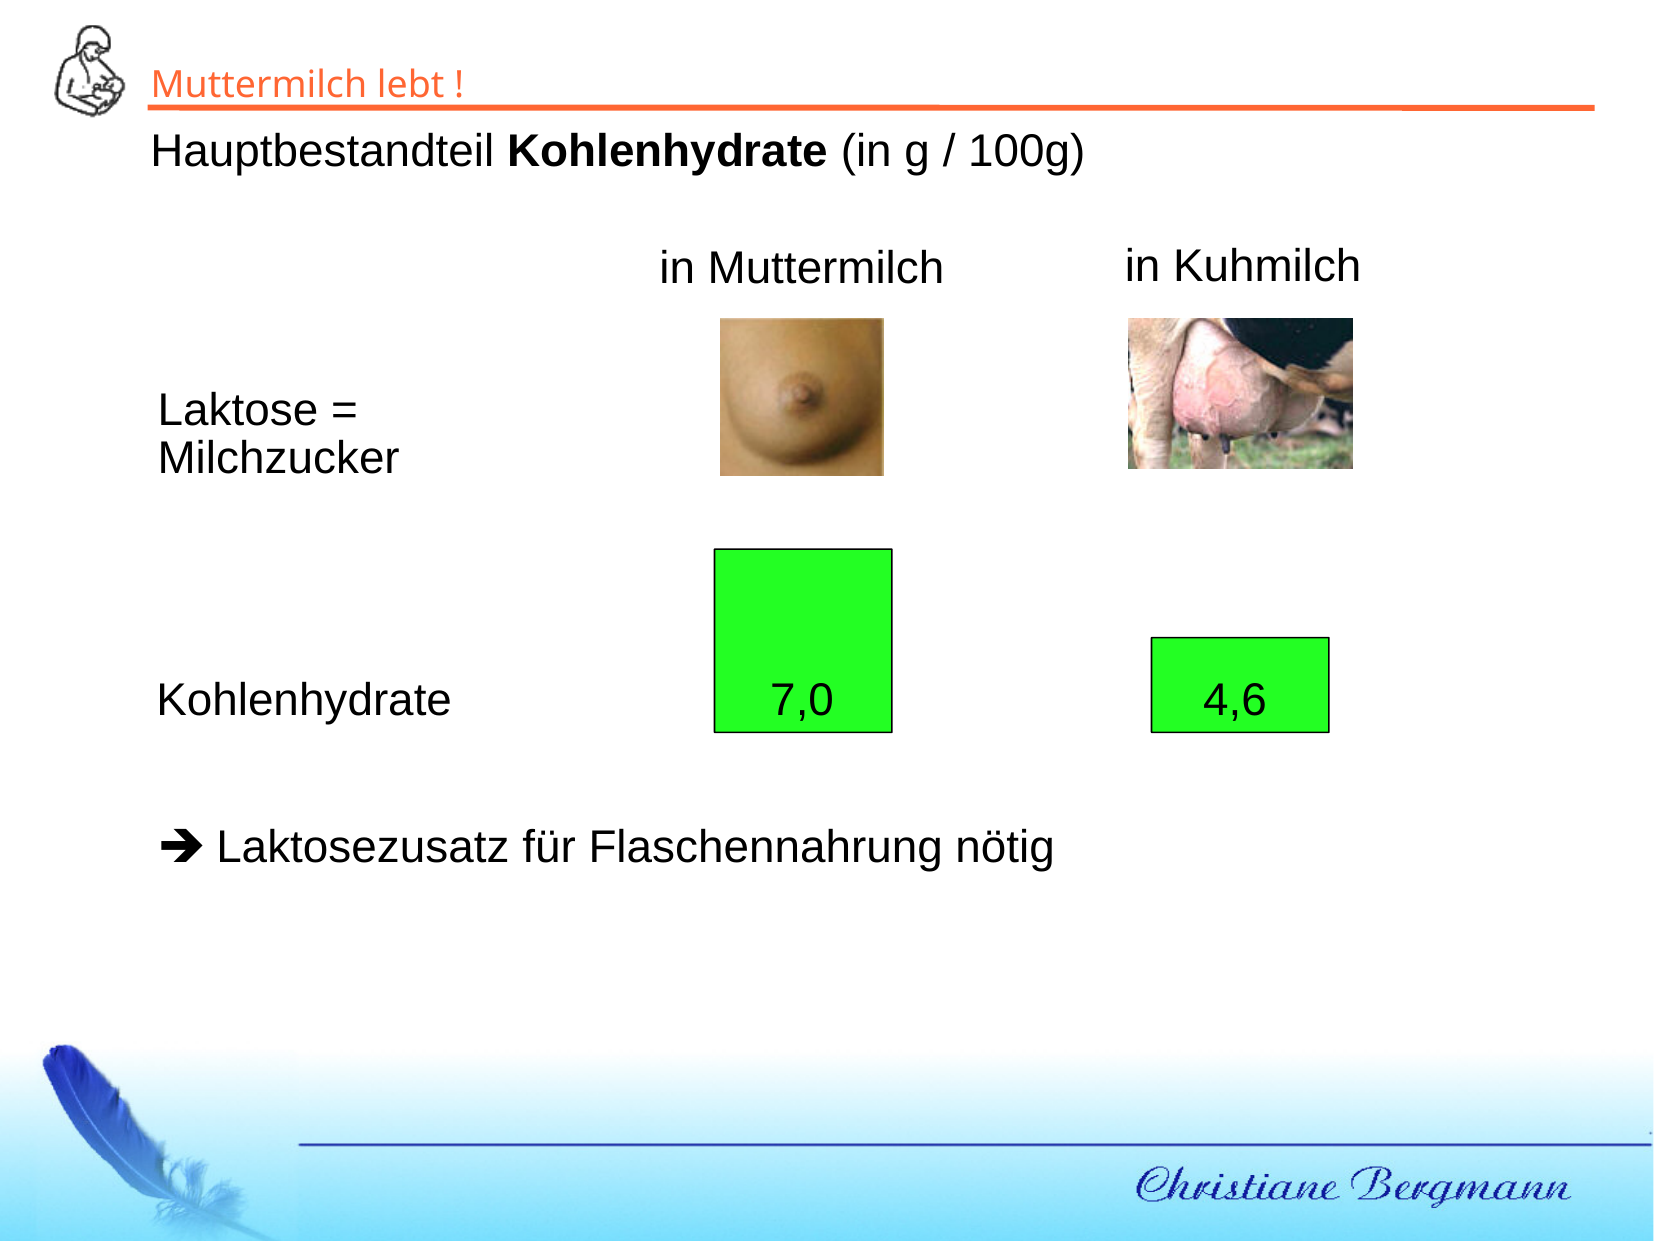

Muttermilch lebt !
Hauptbestandteil Kohlenhydrate (in g / 100g)
in Kuhmilch
in Muttermilch
Laktose = Milchzucker
Kohlenhydrate 7,0 4,6
 Laktosezusatz für Flaschennahrung nötig